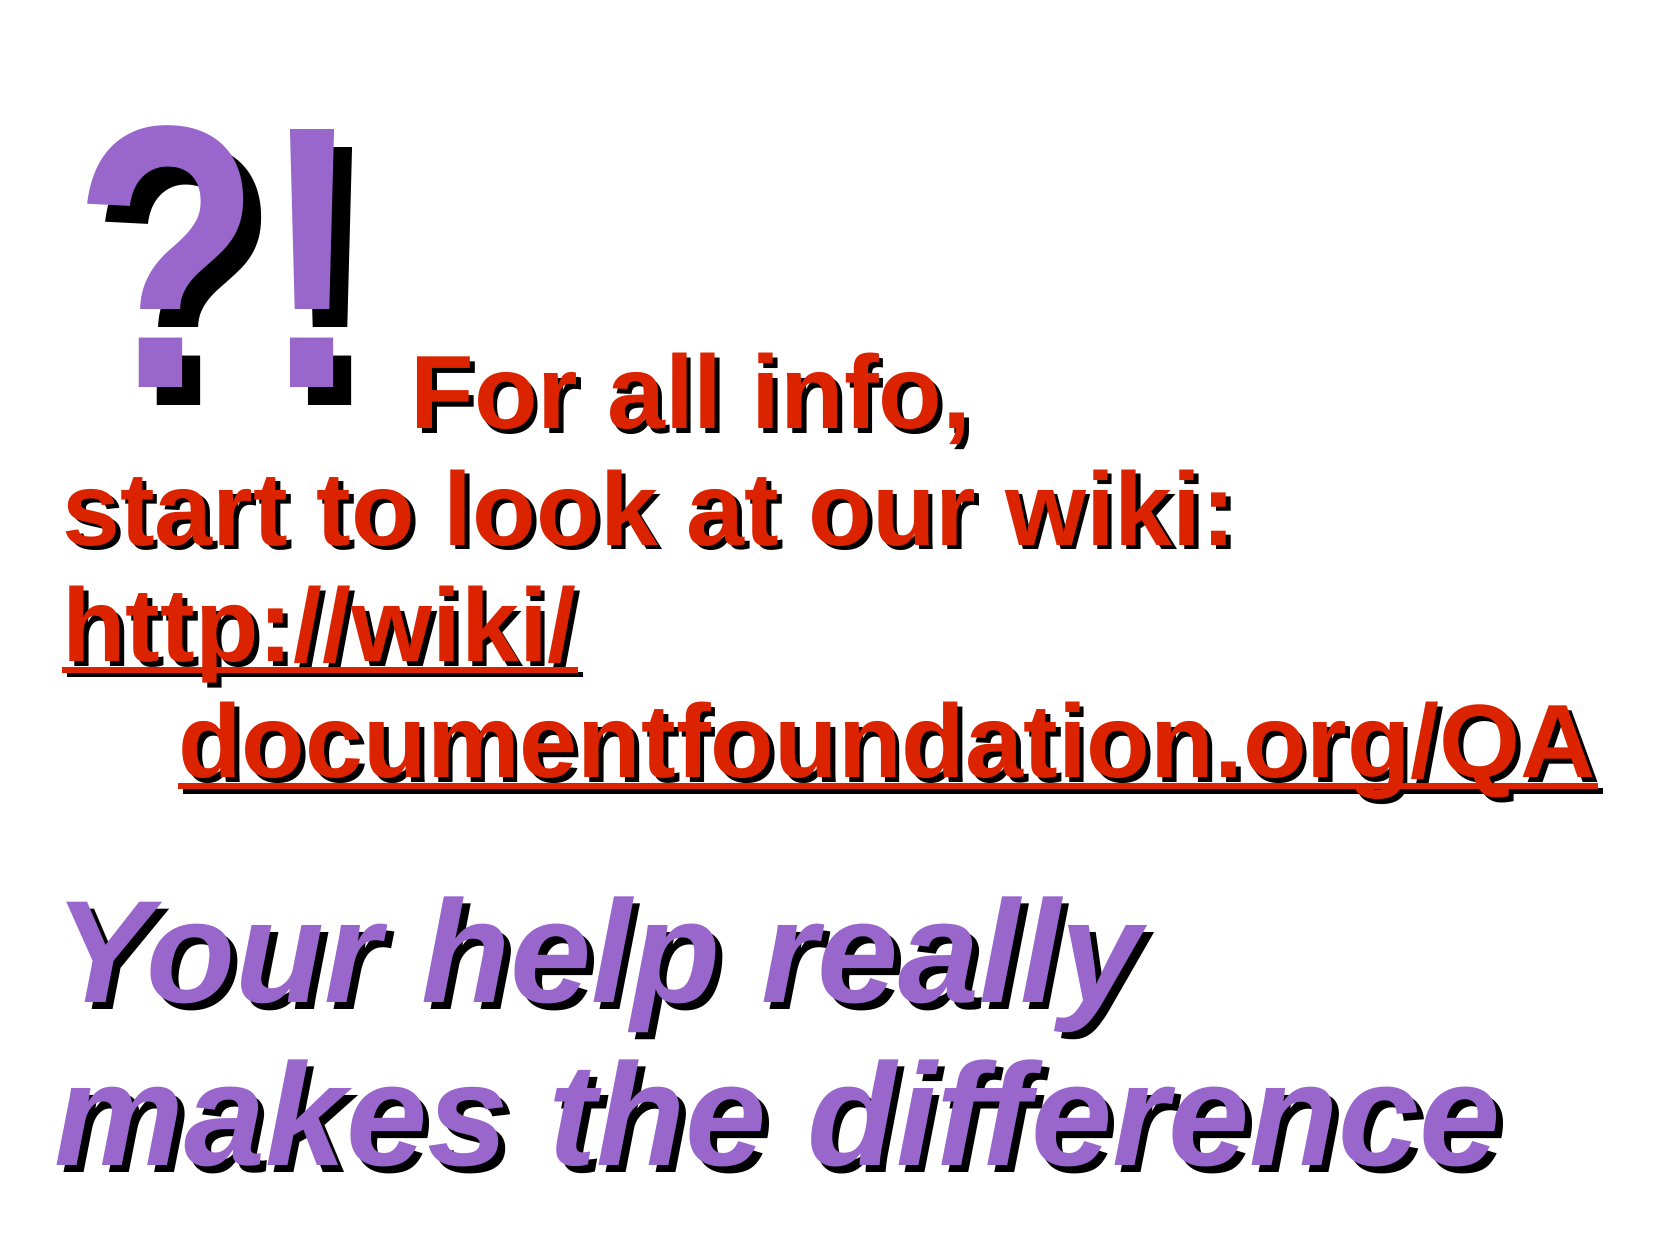

?!
 For all info,
 start to look at our wiki:
 http://wiki/
 documentfoundation.org/QA
Your help really
makes the difference